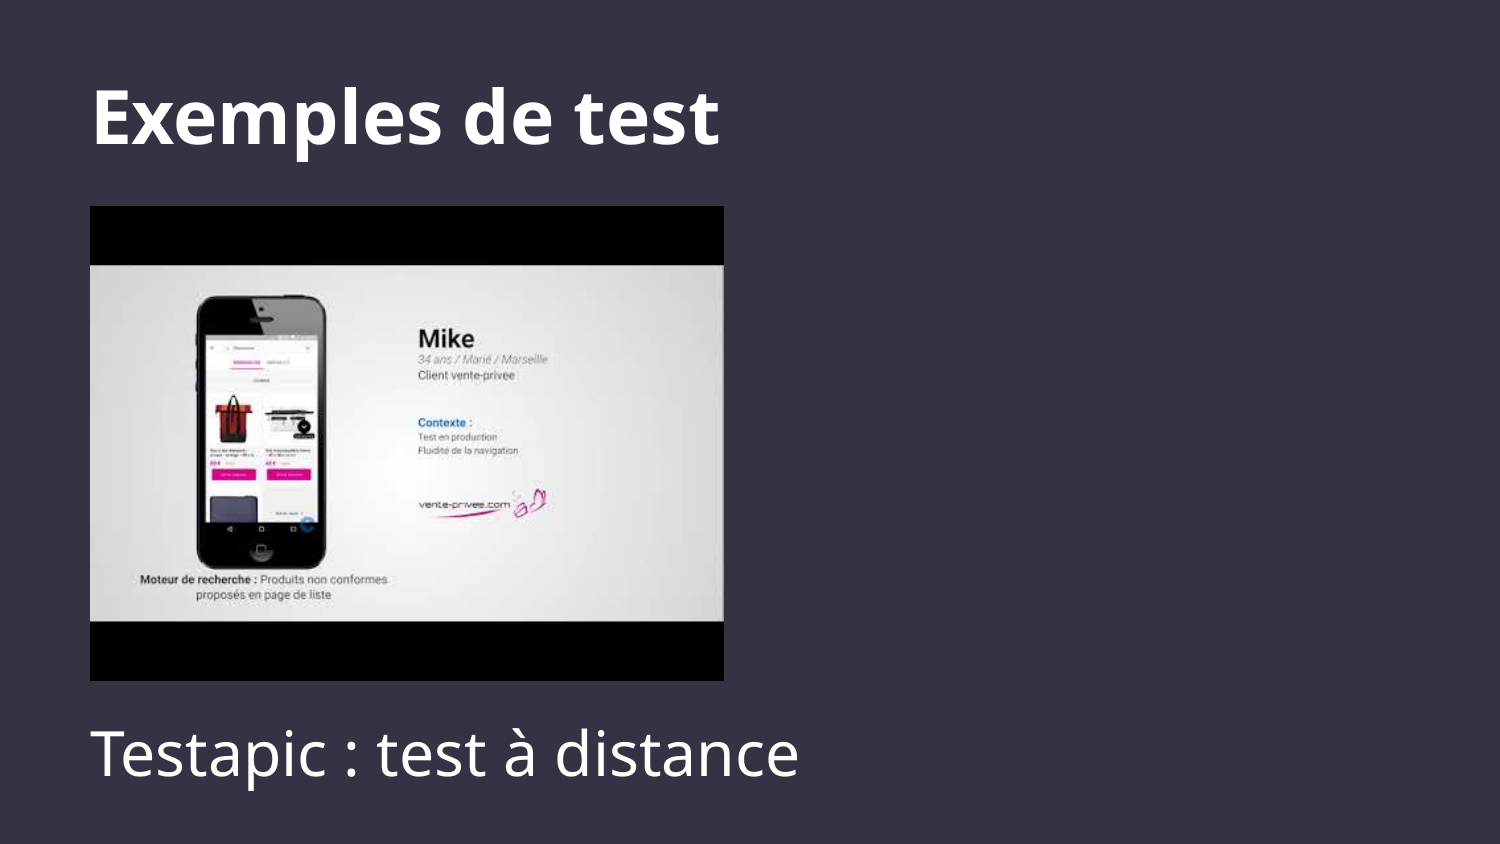

# Exemples de test
Testapic : test à distance